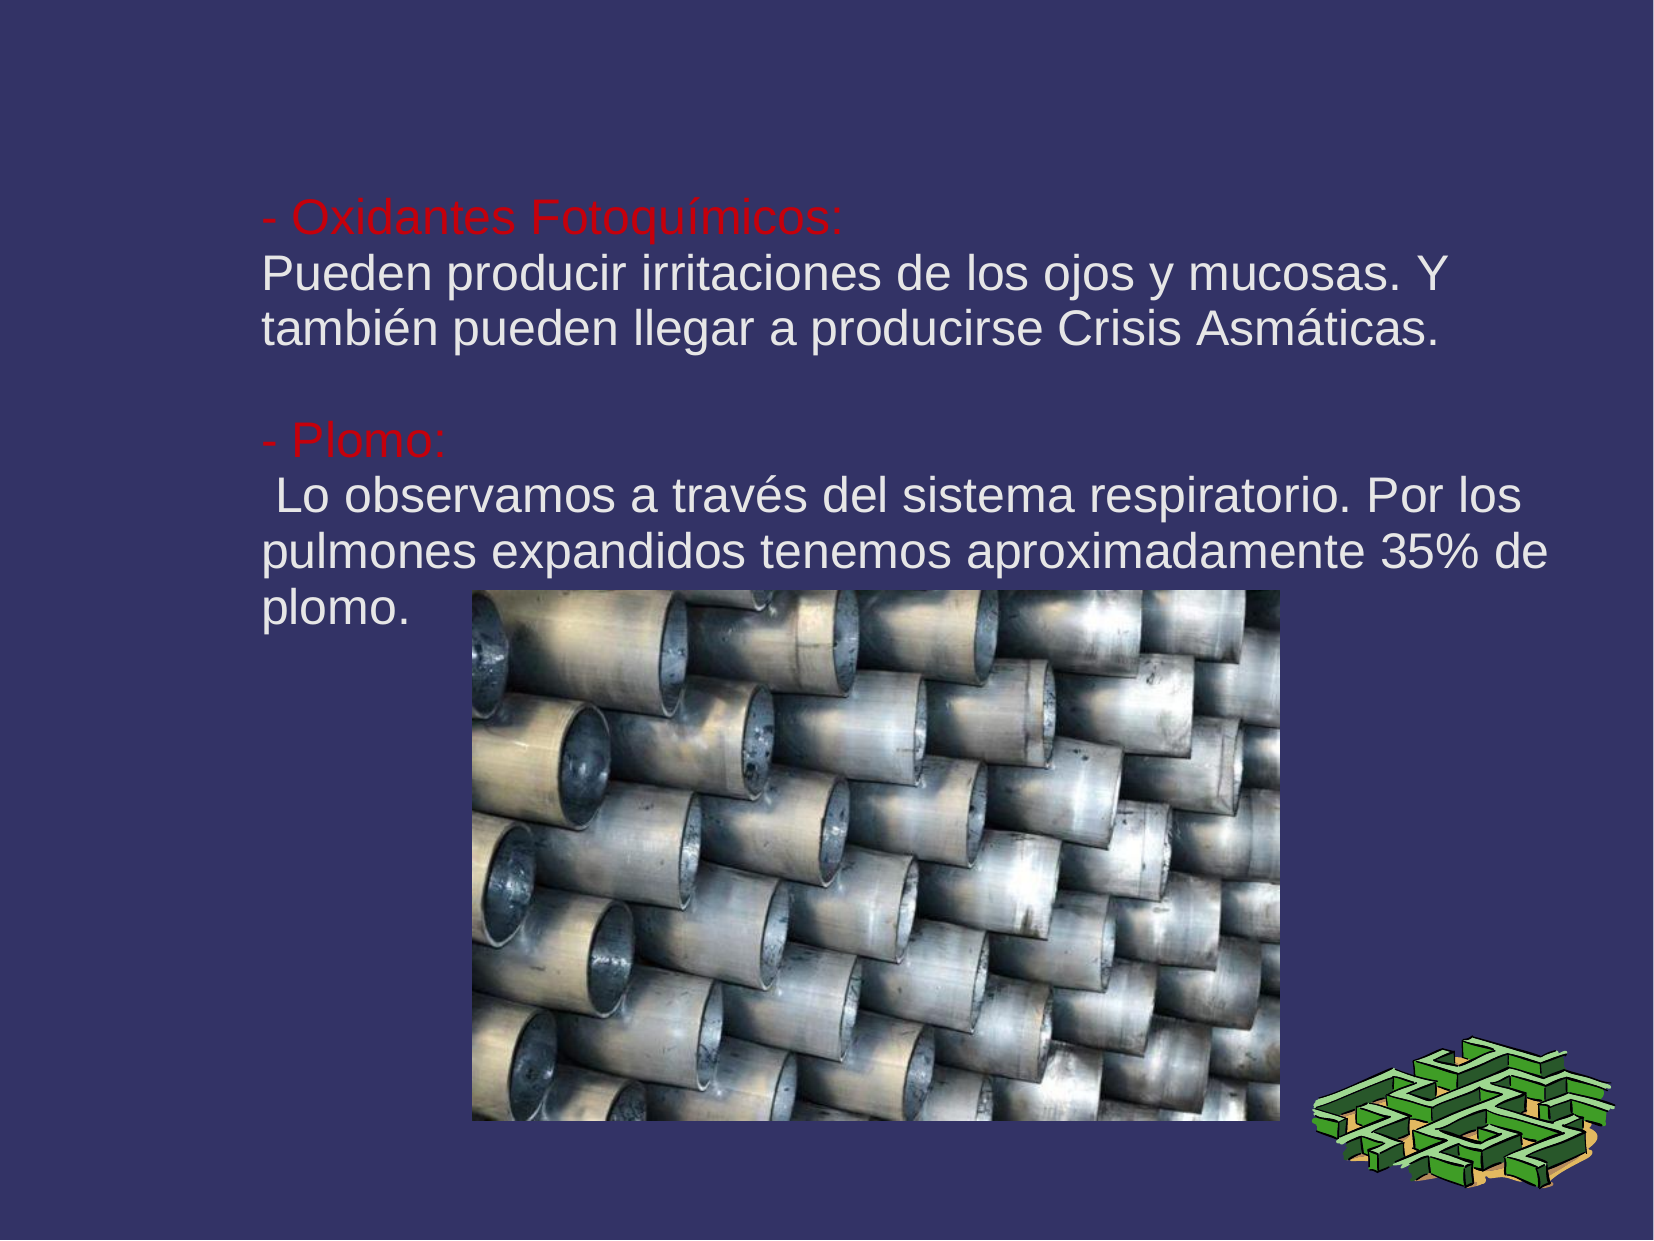

# - Oxidantes Fotoquímicos:
Pueden producir irritaciones de los ojos y mucosas. Y también pueden llegar a producirse Crisis Asmáticas.
- Plomo:
 Lo observamos a través del sistema respiratorio. Por los pulmones expandidos tenemos aproximadamente 35% de plomo.